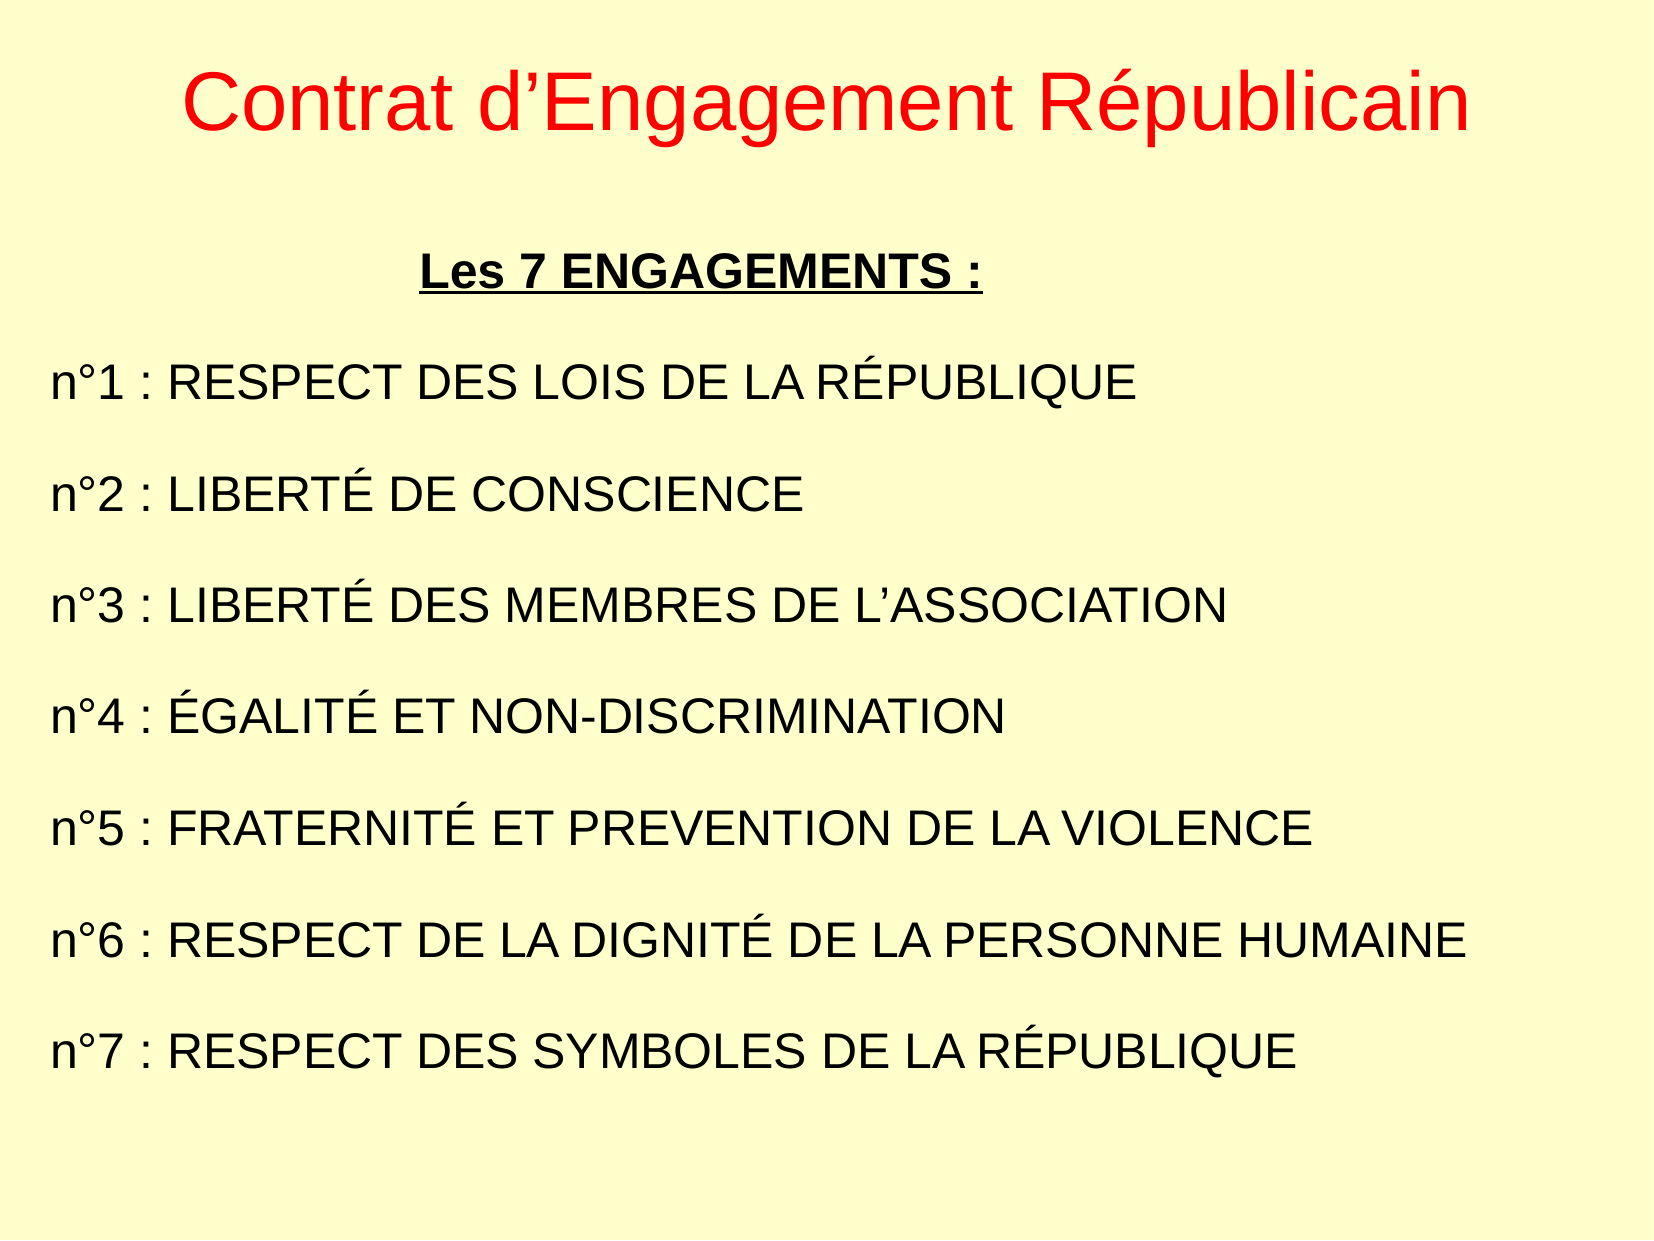

# Contrat d’Engagement Républicain
					Les 7 ENGAGEMENTS :
n°1 : RESPECT DES LOIS DE LA RÉPUBLIQUE
n°2 : LIBERTÉ DE CONSCIENCE
n°3 : LIBERTÉ DES MEMBRES DE L’ASSOCIATION
n°4 : ÉGALITÉ ET NON-DISCRIMINATION
n°5 : FRATERNITÉ ET PREVENTION DE LA VIOLENCE
n°6 : RESPECT DE LA DIGNITÉ DE LA PERSONNE HUMAINE
n°7 : RESPECT DES SYMBOLES DE LA RÉPUBLIQUE